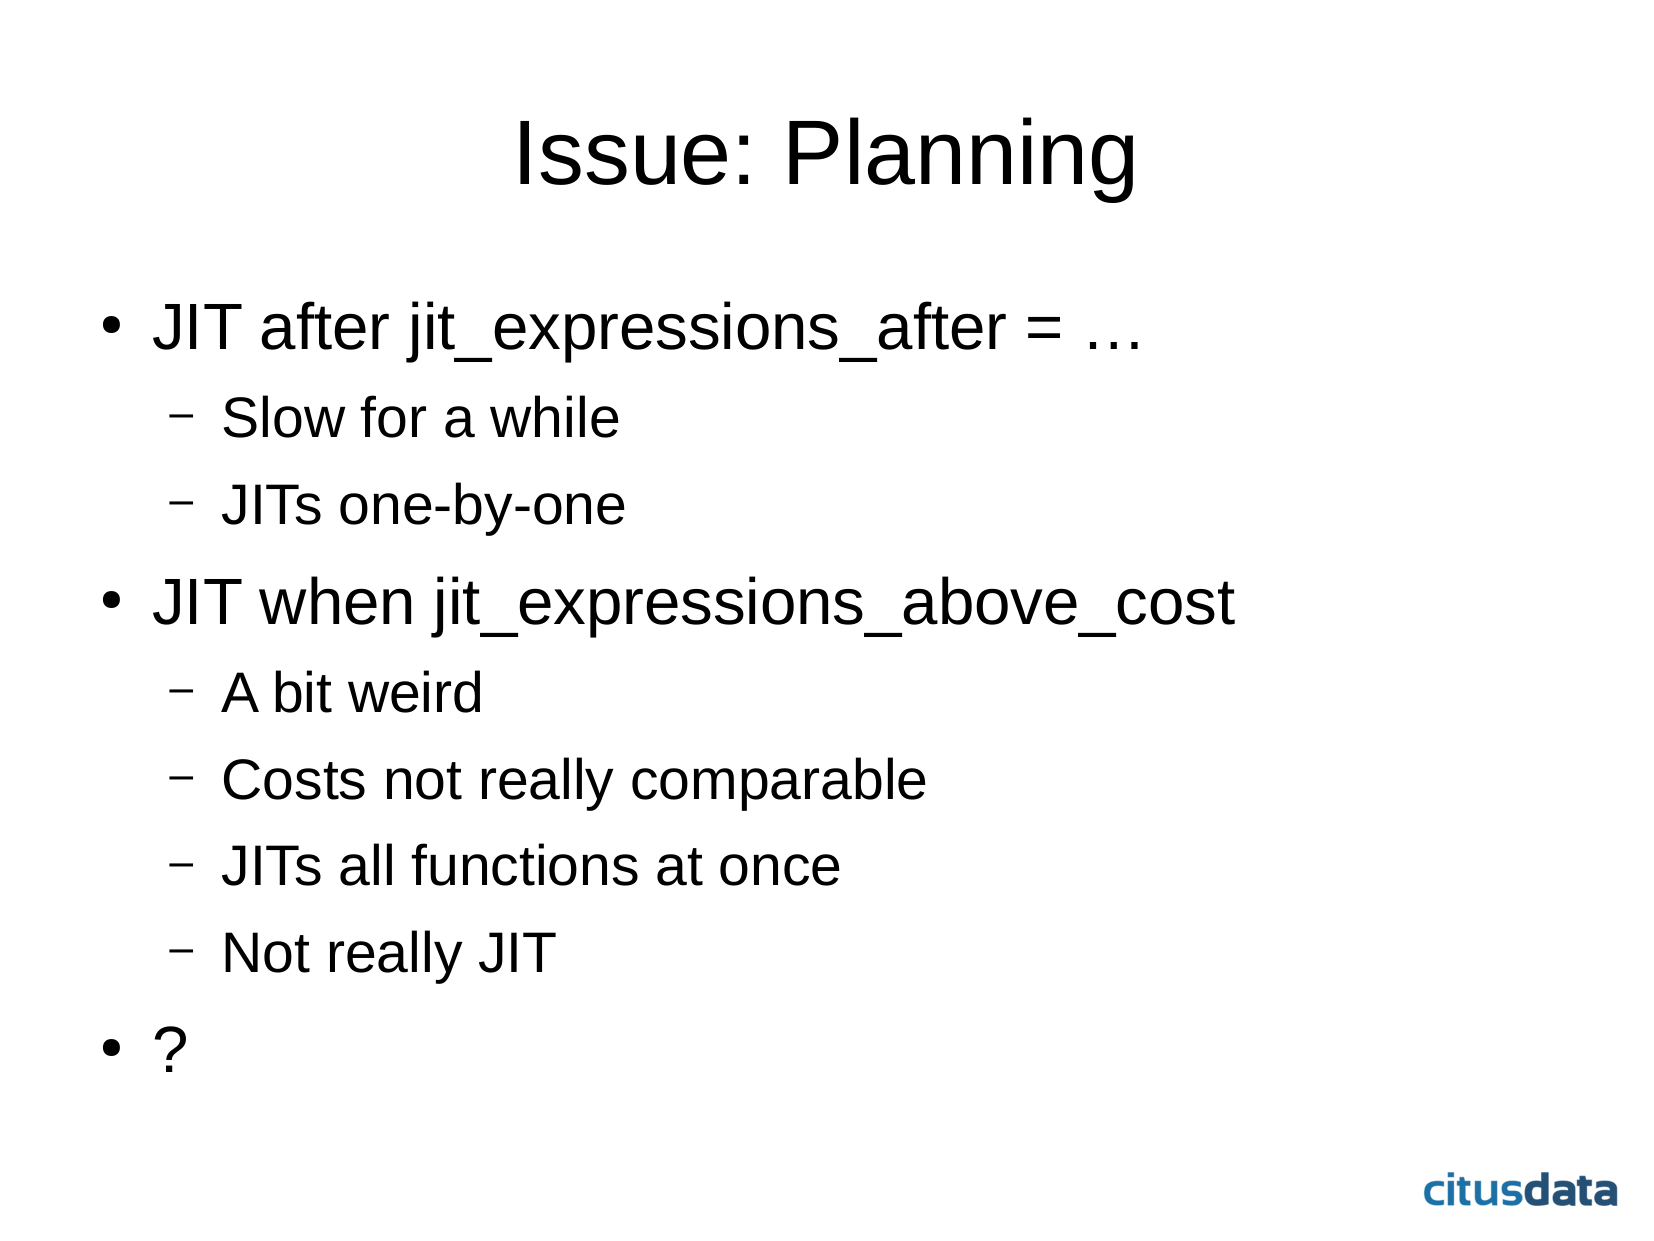

# Issue: Planning
JIT after jit_expressions_after = …
Slow for a while
JITs one-by-one
JIT when jit_expressions_above_cost
A bit weird
Costs not really comparable
JITs all functions at once
Not really JIT
?